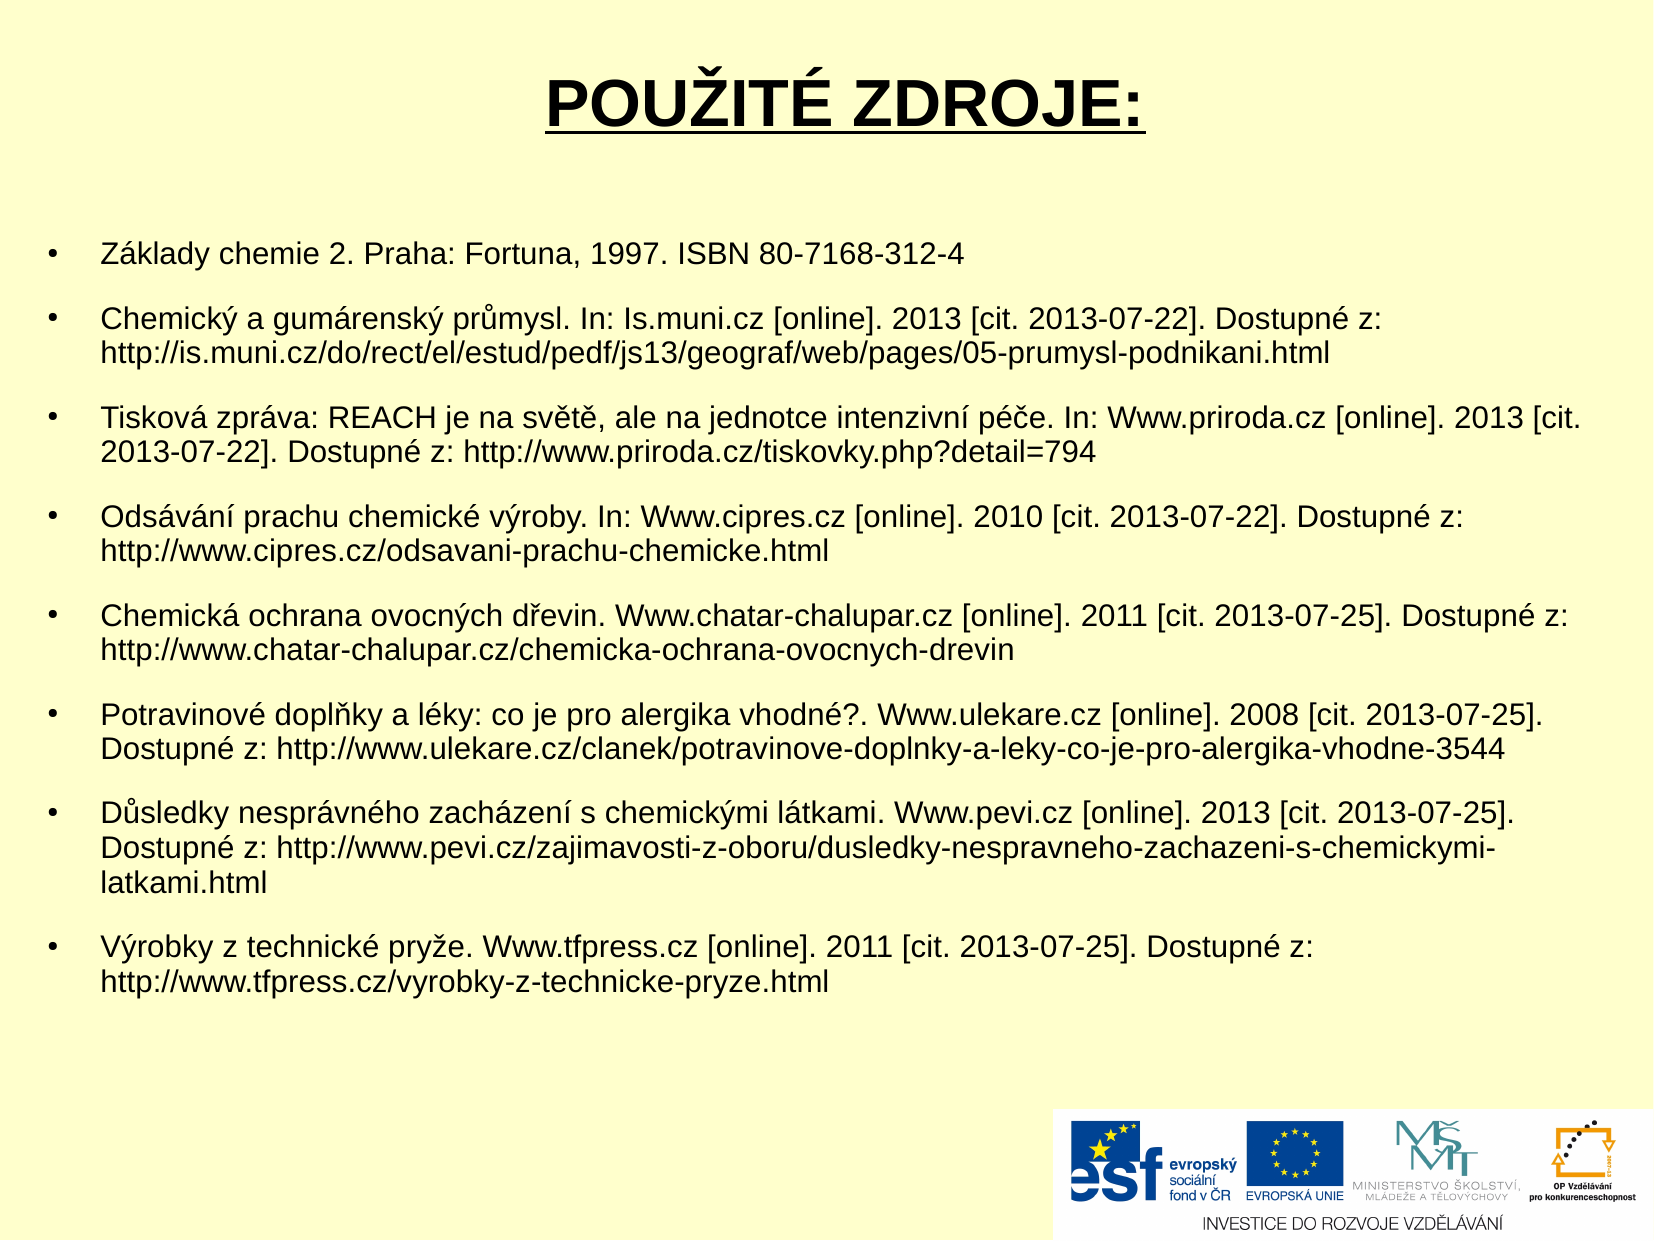

# POUŽITÉ ZDROJE:
Základy chemie 2. Praha: Fortuna, 1997. ISBN 80-7168-312-4
Chemický a gumárenský průmysl. In: Is.muni.cz [online]. 2013 [cit. 2013-07-22]. Dostupné z: http://is.muni.cz/do/rect/el/estud/pedf/js13/geograf/web/pages/05-prumysl-podnikani.html
Tisková zpráva: REACH je na světě, ale na jednotce intenzivní péče. In: Www.priroda.cz [online]. 2013 [cit. 2013-07-22]. Dostupné z: http://www.priroda.cz/tiskovky.php?detail=794
Odsávání prachu chemické výroby. In: Www.cipres.cz [online]. 2010 [cit. 2013-07-22]. Dostupné z: http://www.cipres.cz/odsavani-prachu-chemicke.html
Chemická ochrana ovocných dřevin. Www.chatar-chalupar.cz [online]. 2011 [cit. 2013-07-25]. Dostupné z: http://www.chatar-chalupar.cz/chemicka-ochrana-ovocnych-drevin
Potravinové doplňky a léky: co je pro alergika vhodné?. Www.ulekare.cz [online]. 2008 [cit. 2013-07-25]. Dostupné z: http://www.ulekare.cz/clanek/potravinove-doplnky-a-leky-co-je-pro-alergika-vhodne-3544
Důsledky nesprávného zacházení s chemickými látkami. Www.pevi.cz [online]. 2013 [cit. 2013-07-25]. Dostupné z: http://www.pevi.cz/zajimavosti-z-oboru/dusledky-nespravneho-zachazeni-s-chemickymi-latkami.html
Výrobky z technické pryže. Www.tfpress.cz [online]. 2011 [cit. 2013-07-25]. Dostupné z: http://www.tfpress.cz/vyrobky-z-technicke-pryze.html